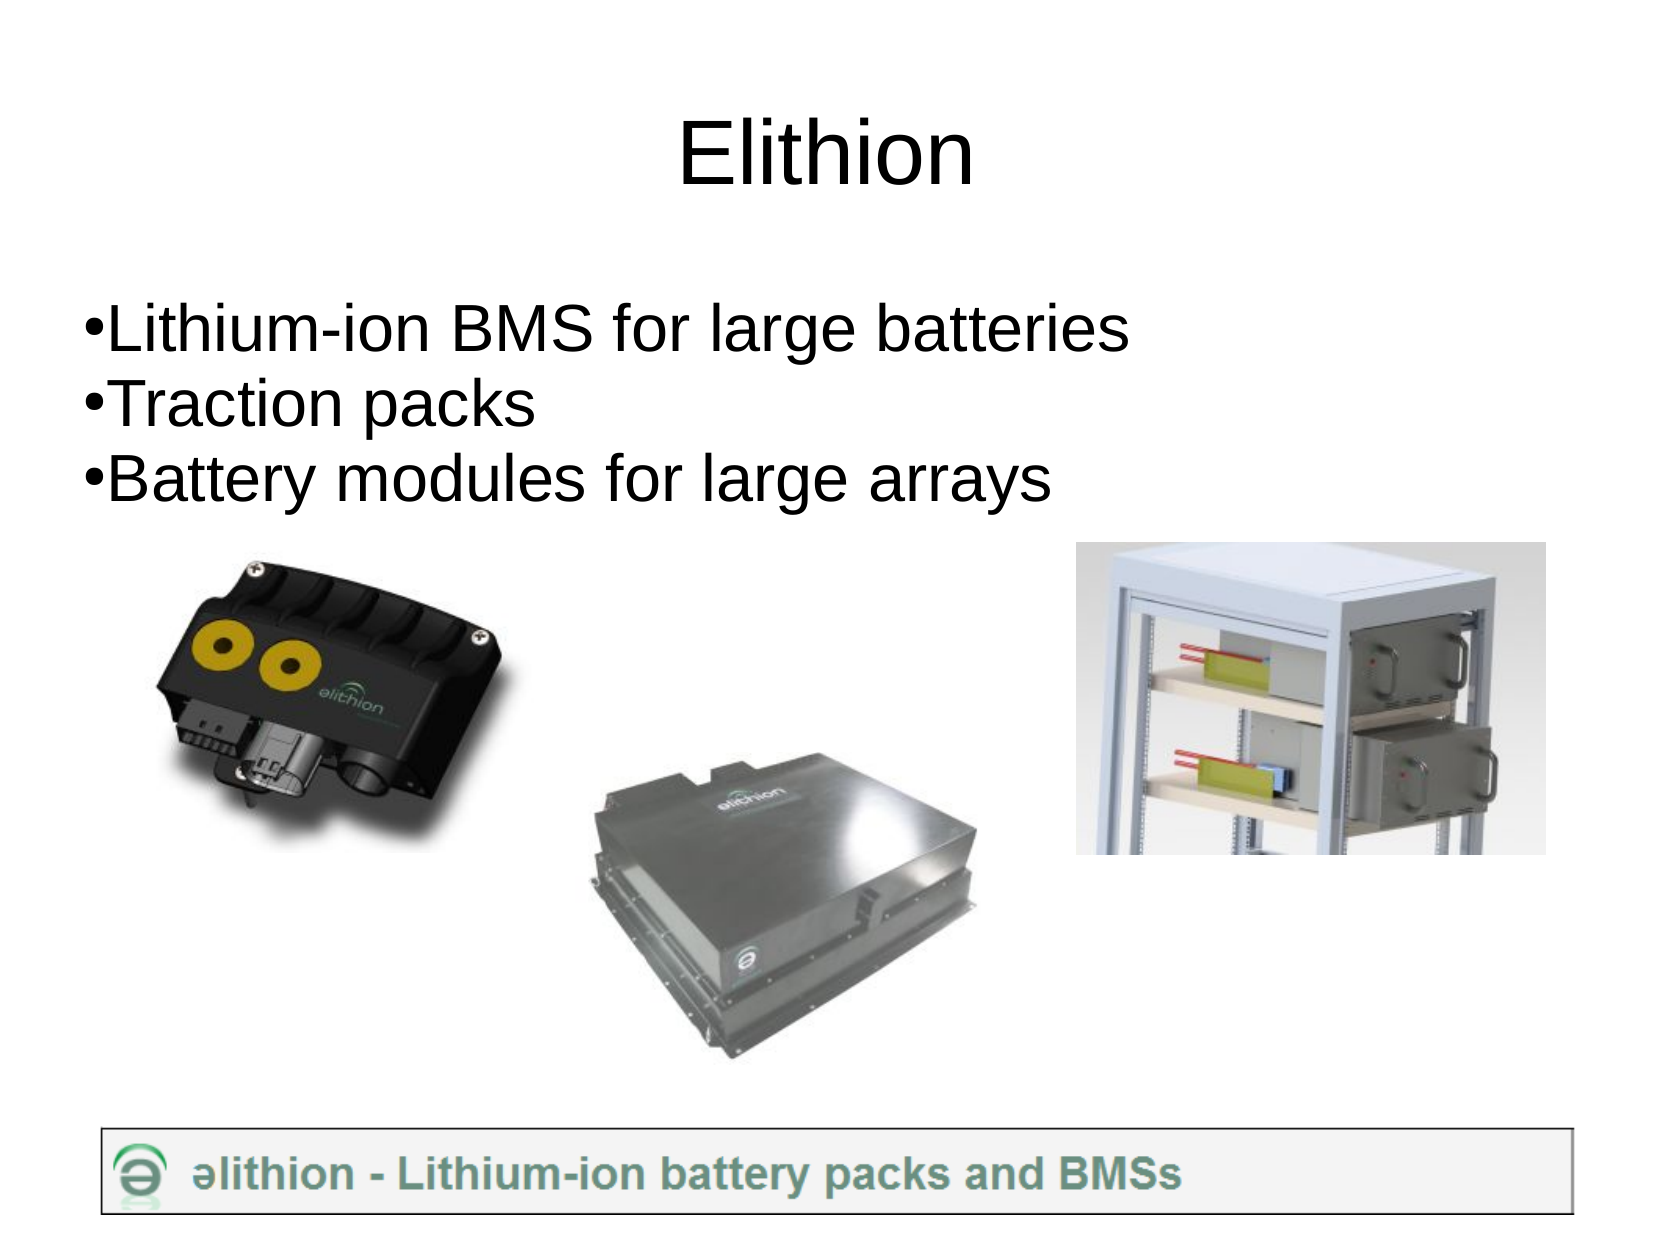

# Elithion
Lithium-ion BMS for large batteries
Traction packs
Battery modules for large arrays